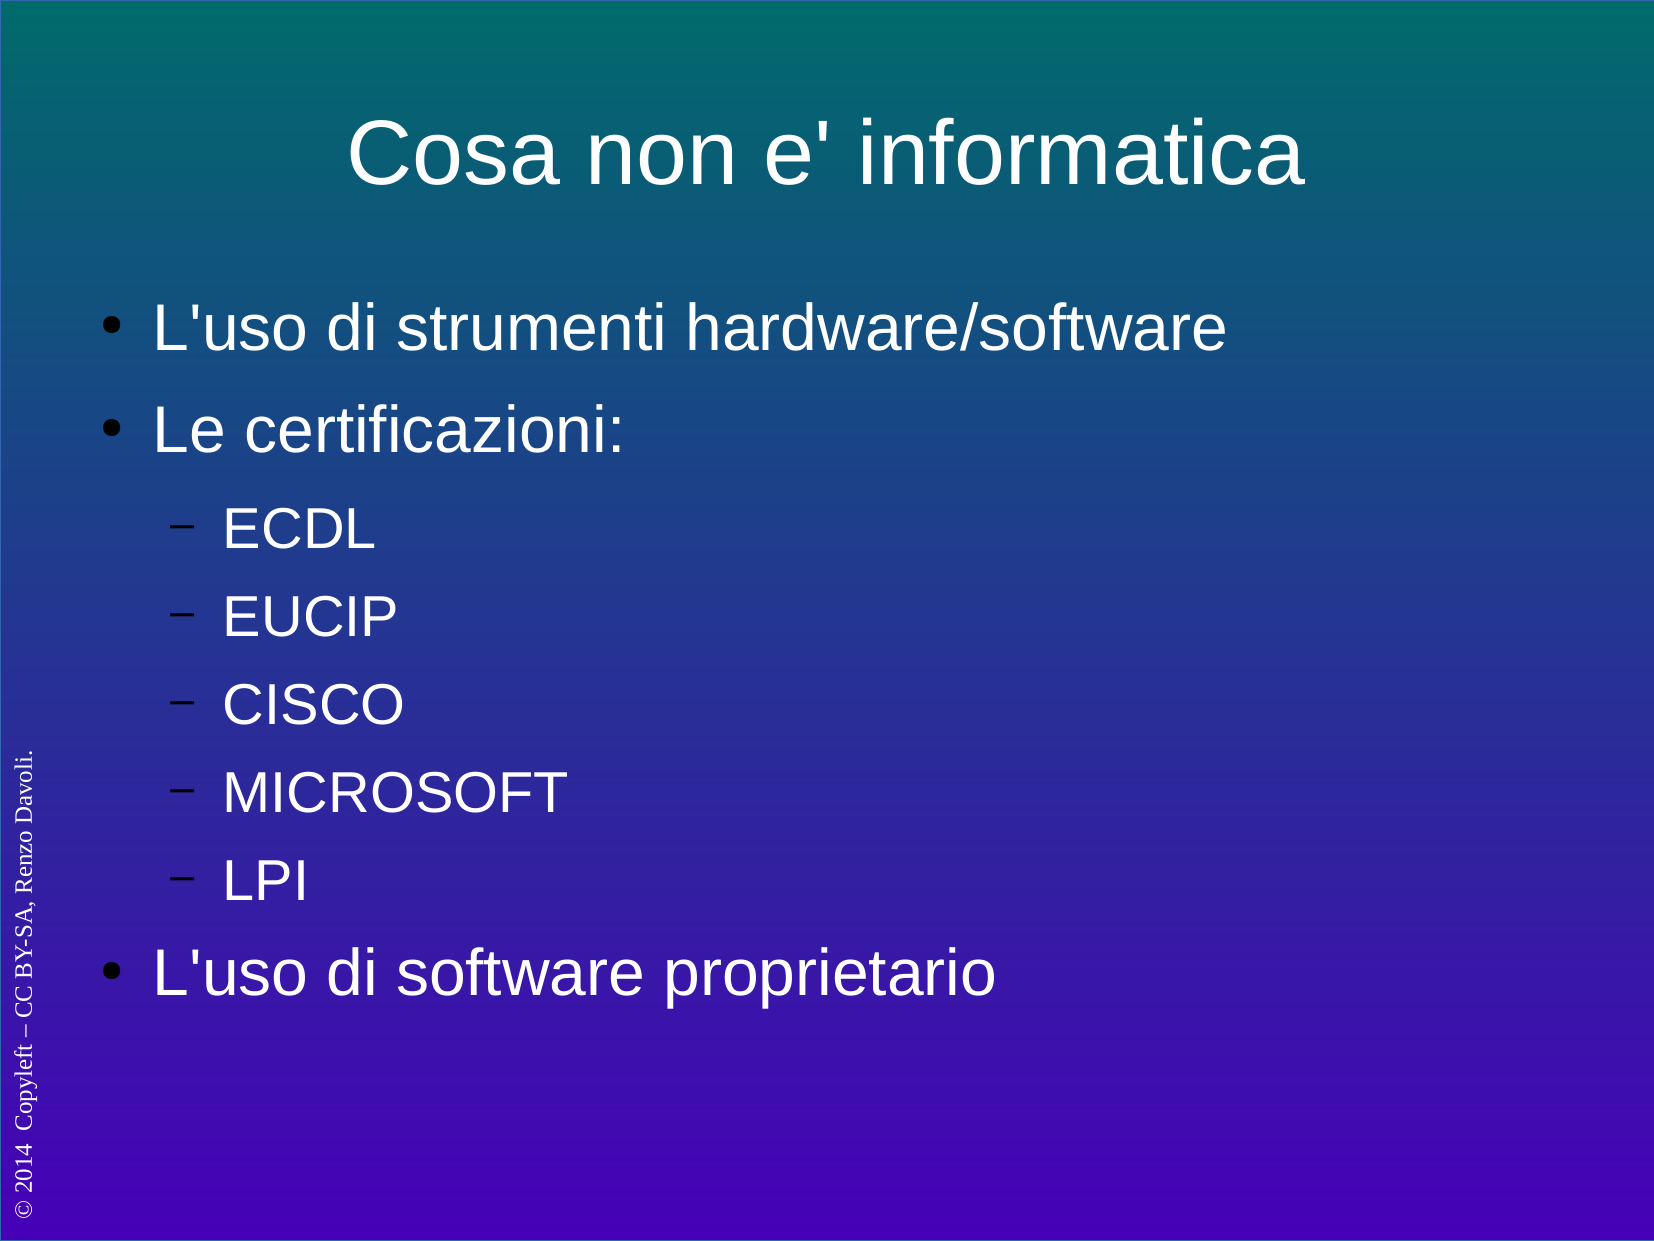

# Cosa non e' informatica
L'uso di strumenti hardware/software
Le certificazioni:
ECDL
EUCIP
CISCO
MICROSOFT
LPI
L'uso di software proprietario